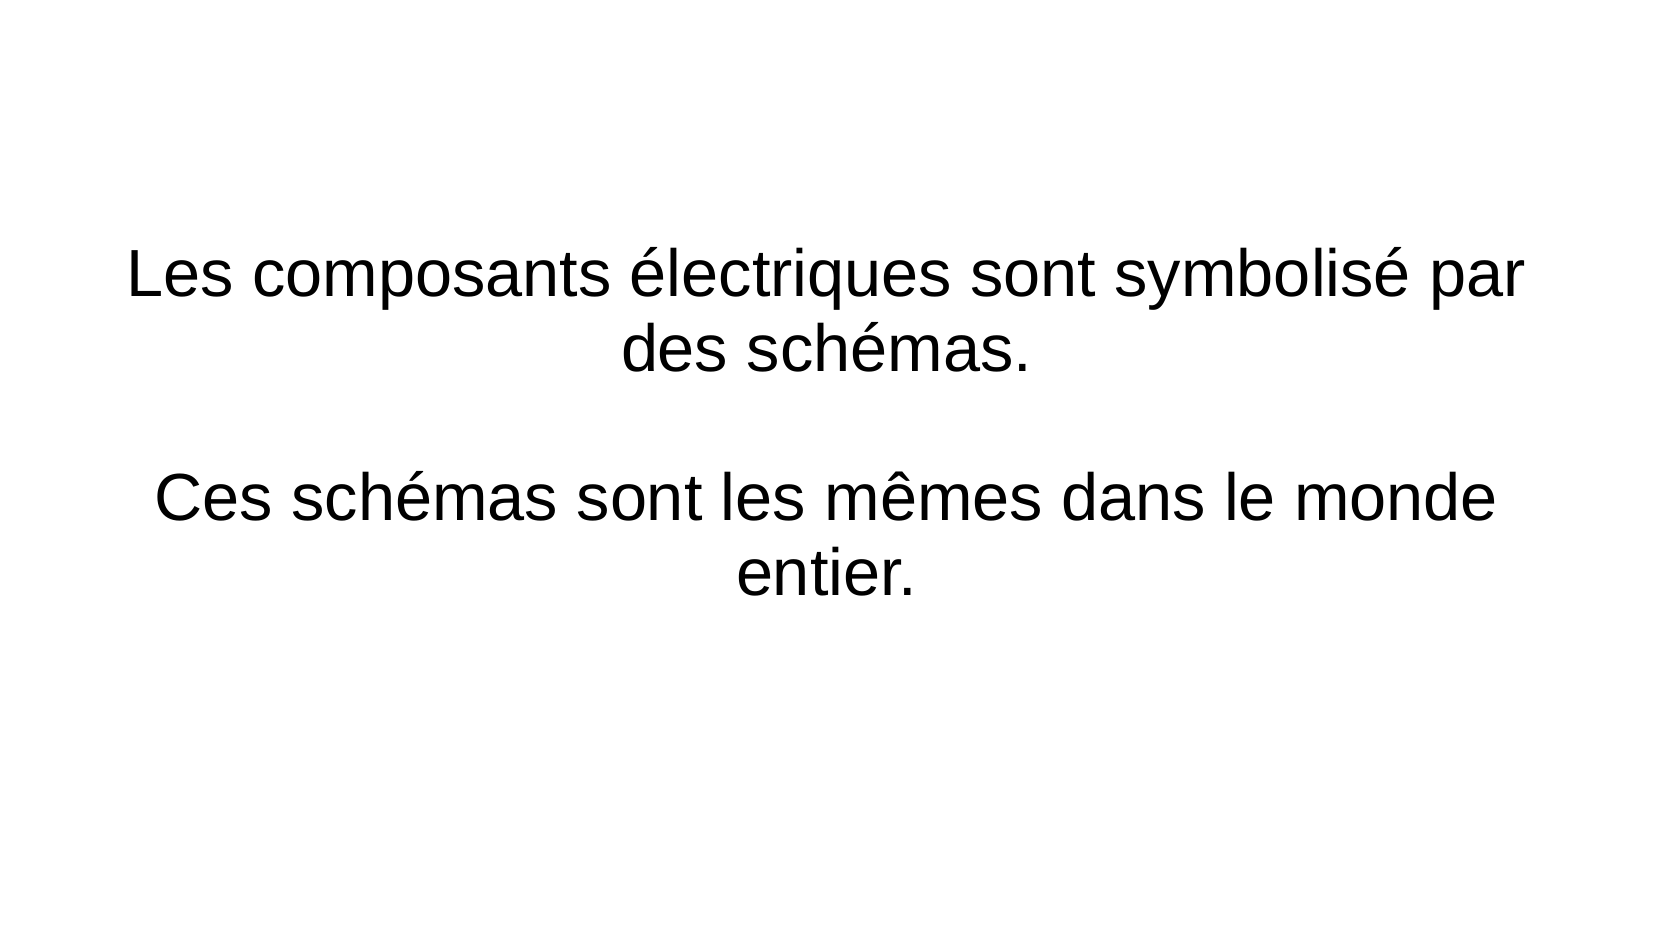

# Les composants électriques sont symbolisé par des schémas.
Ces schémas sont les mêmes dans le monde entier.